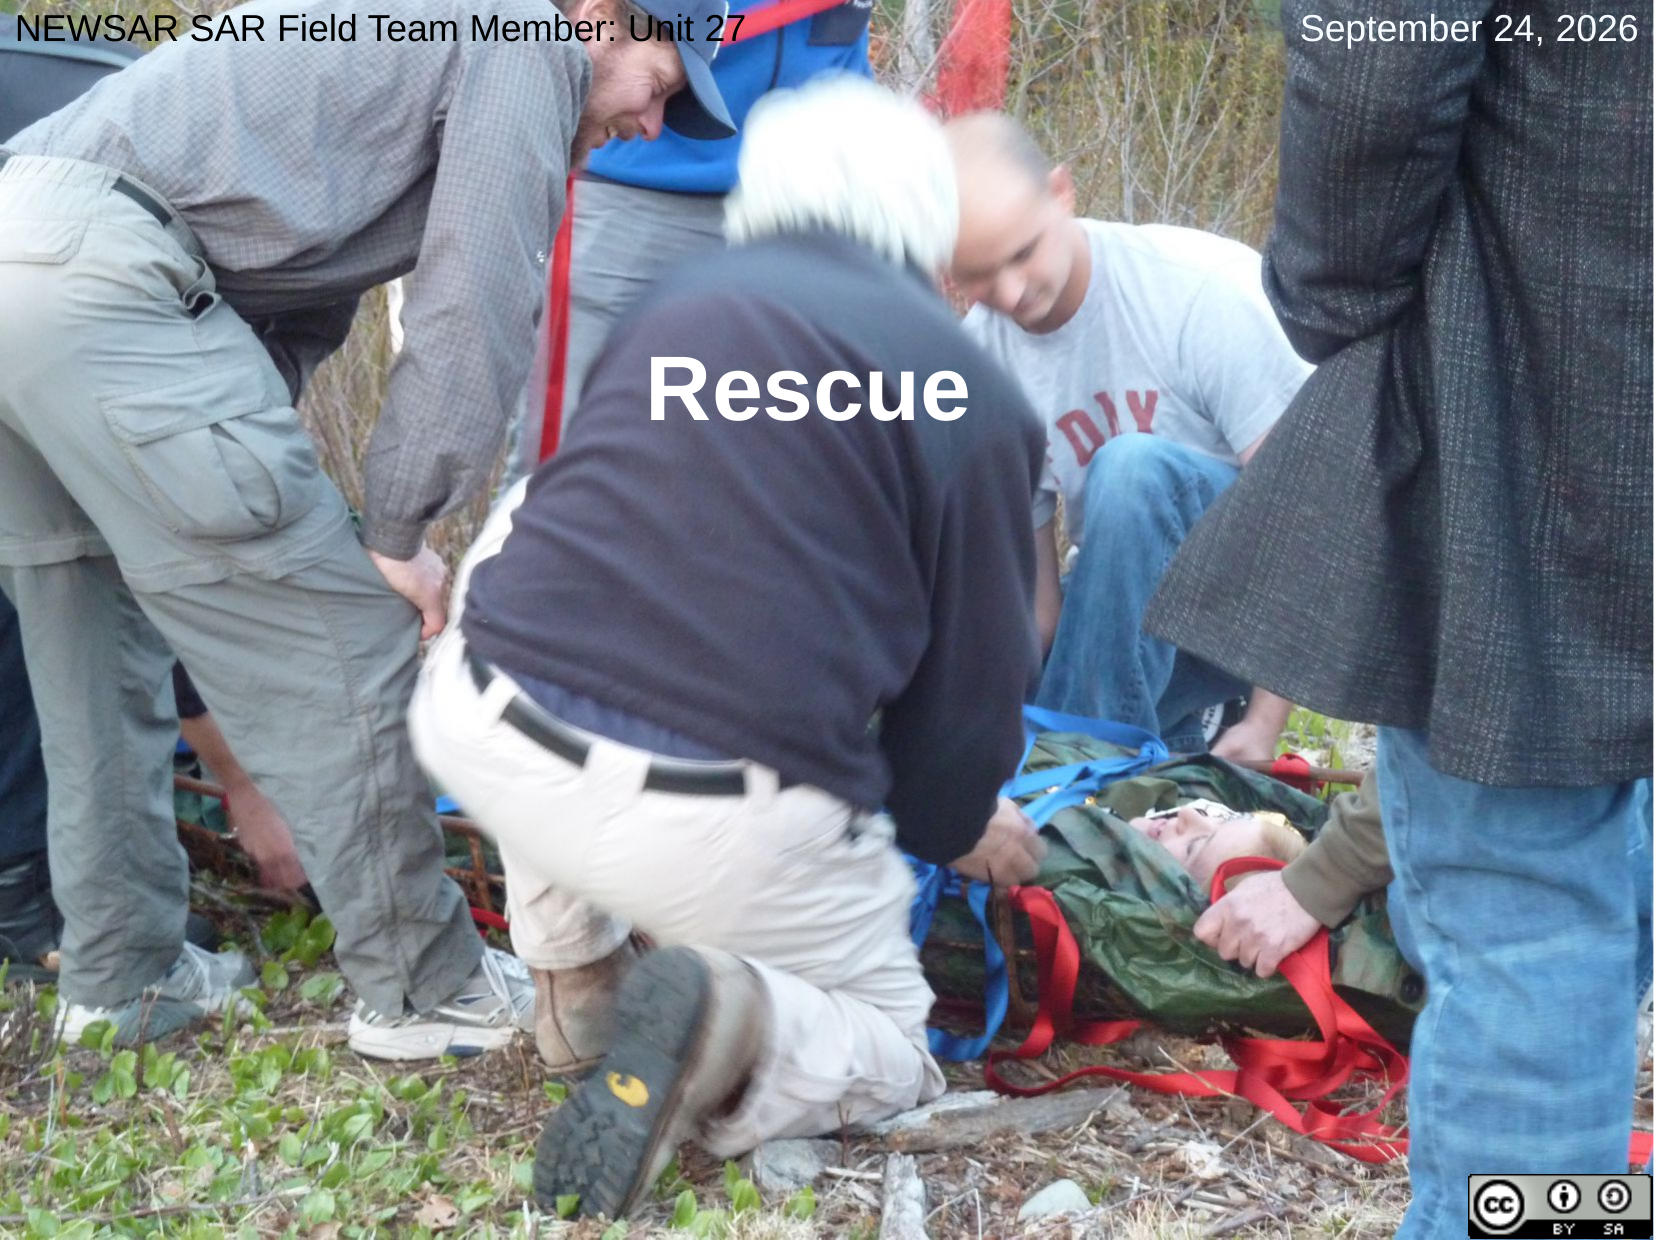

NEWSAR SAR Field Team Member: Unit 27
# Rescue